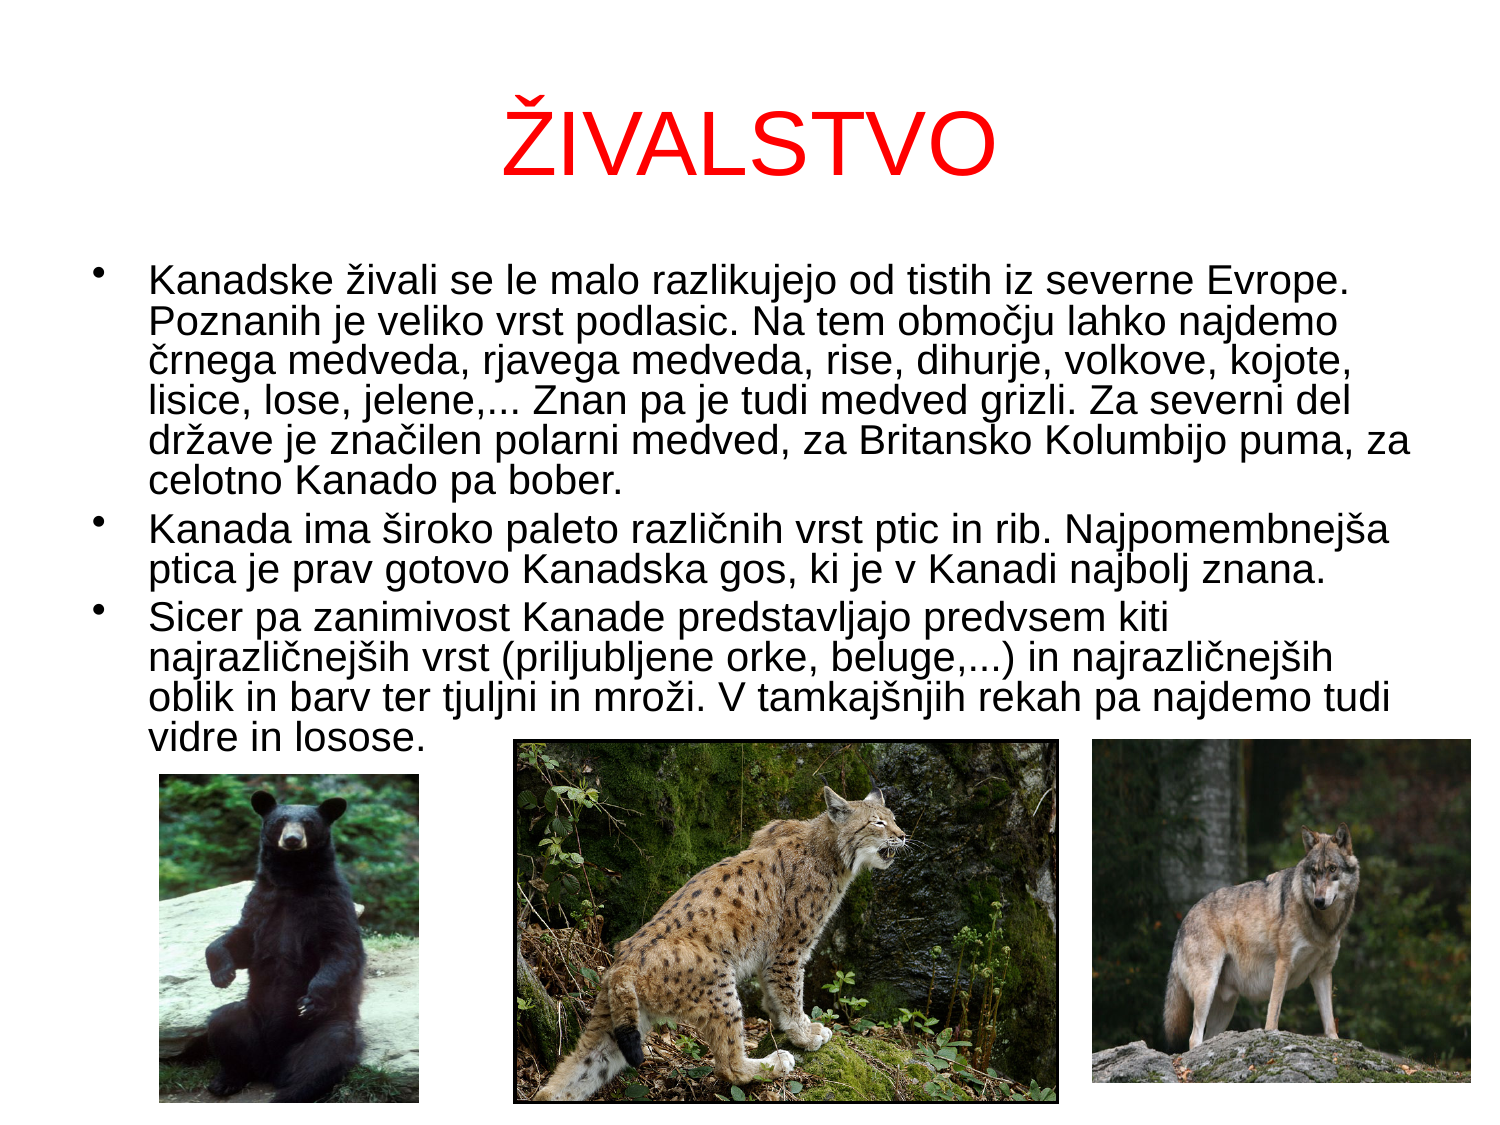

# ŽIVALSTVO
Kanadske živali se le malo razlikujejo od tistih iz severne Evrope. Poznanih je veliko vrst podlasic. Na tem območju lahko najdemo črnega medveda, rjavega medveda, rise, dihurje, volkove, kojote, lisice, lose, jelene,... Znan pa je tudi medved grizli. Za severni del države je značilen polarni medved, za Britansko Kolumbijo puma, za celotno Kanado pa bober.
Kanada ima široko paleto različnih vrst ptic in rib. Najpomembnejša ptica je prav gotovo Kanadska gos, ki je v Kanadi najbolj znana.
Sicer pa zanimivost Kanade predstavljajo predvsem kiti najrazličnejših vrst (priljubljene orke, beluge,...) in najrazličnejših oblik in barv ter tjuljni in mroži. V tamkajšnjih rekah pa najdemo tudi vidre in losose.